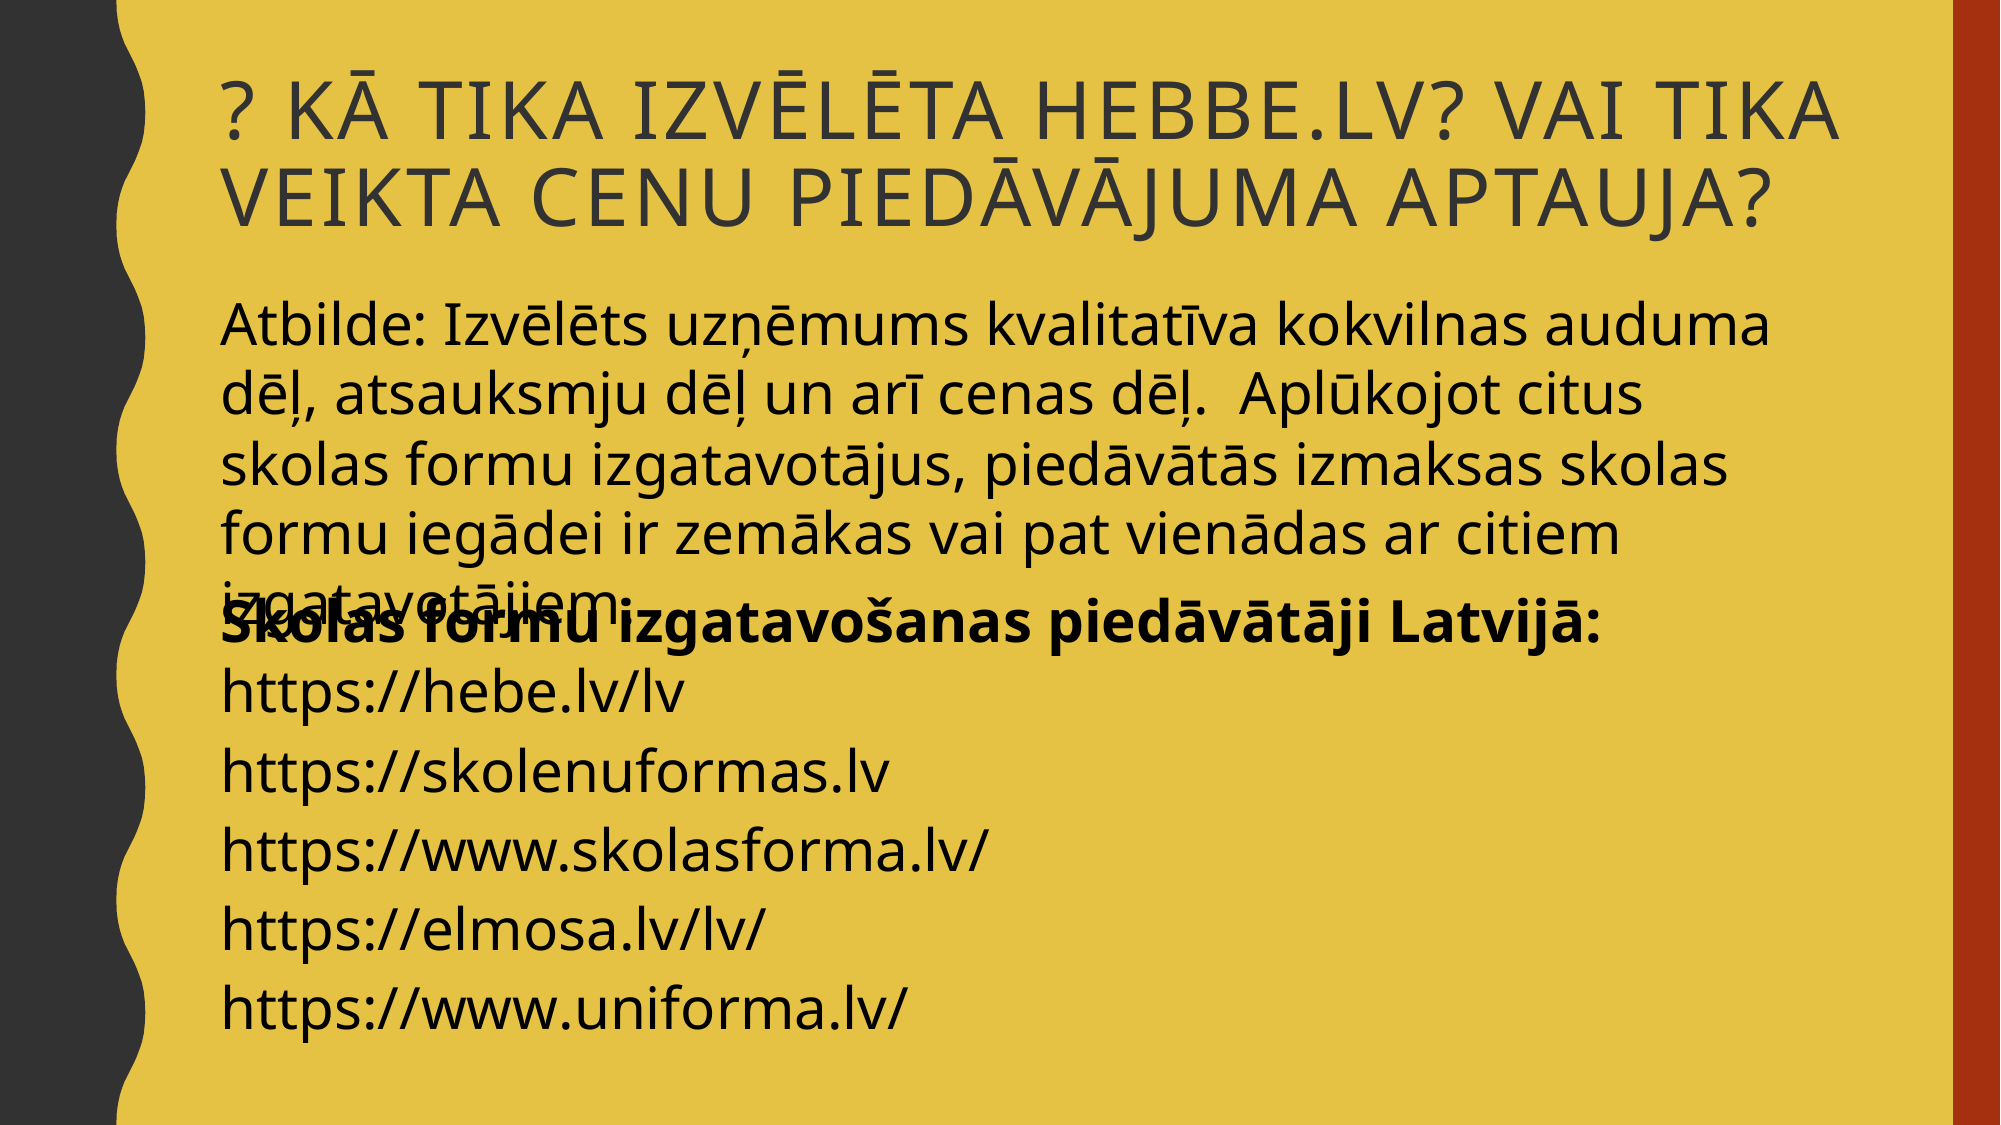

# ? KĀ TIKA IZVĒLĒTA HEBBE.LV? Vai tika veikta cenu piedāvājuma aptauja?
Atbilde: Izvēlēts uzņēmums kvalitatīva kokvilnas auduma dēļ, atsauksmju dēļ un arī cenas dēļ. Aplūkojot citus skolas formu izgatavotājus, piedāvātās izmaksas skolas formu iegādei ir zemākas vai pat vienādas ar citiem izgatavotājiem.
Skolas formu izgatavošanas piedāvātāji Latvijā:
https://hebe.lv/lv
https://skolenuformas.lv
https://www.skolasforma.lv/
https://elmosa.lv/lv/
https://www.uniforma.lv/